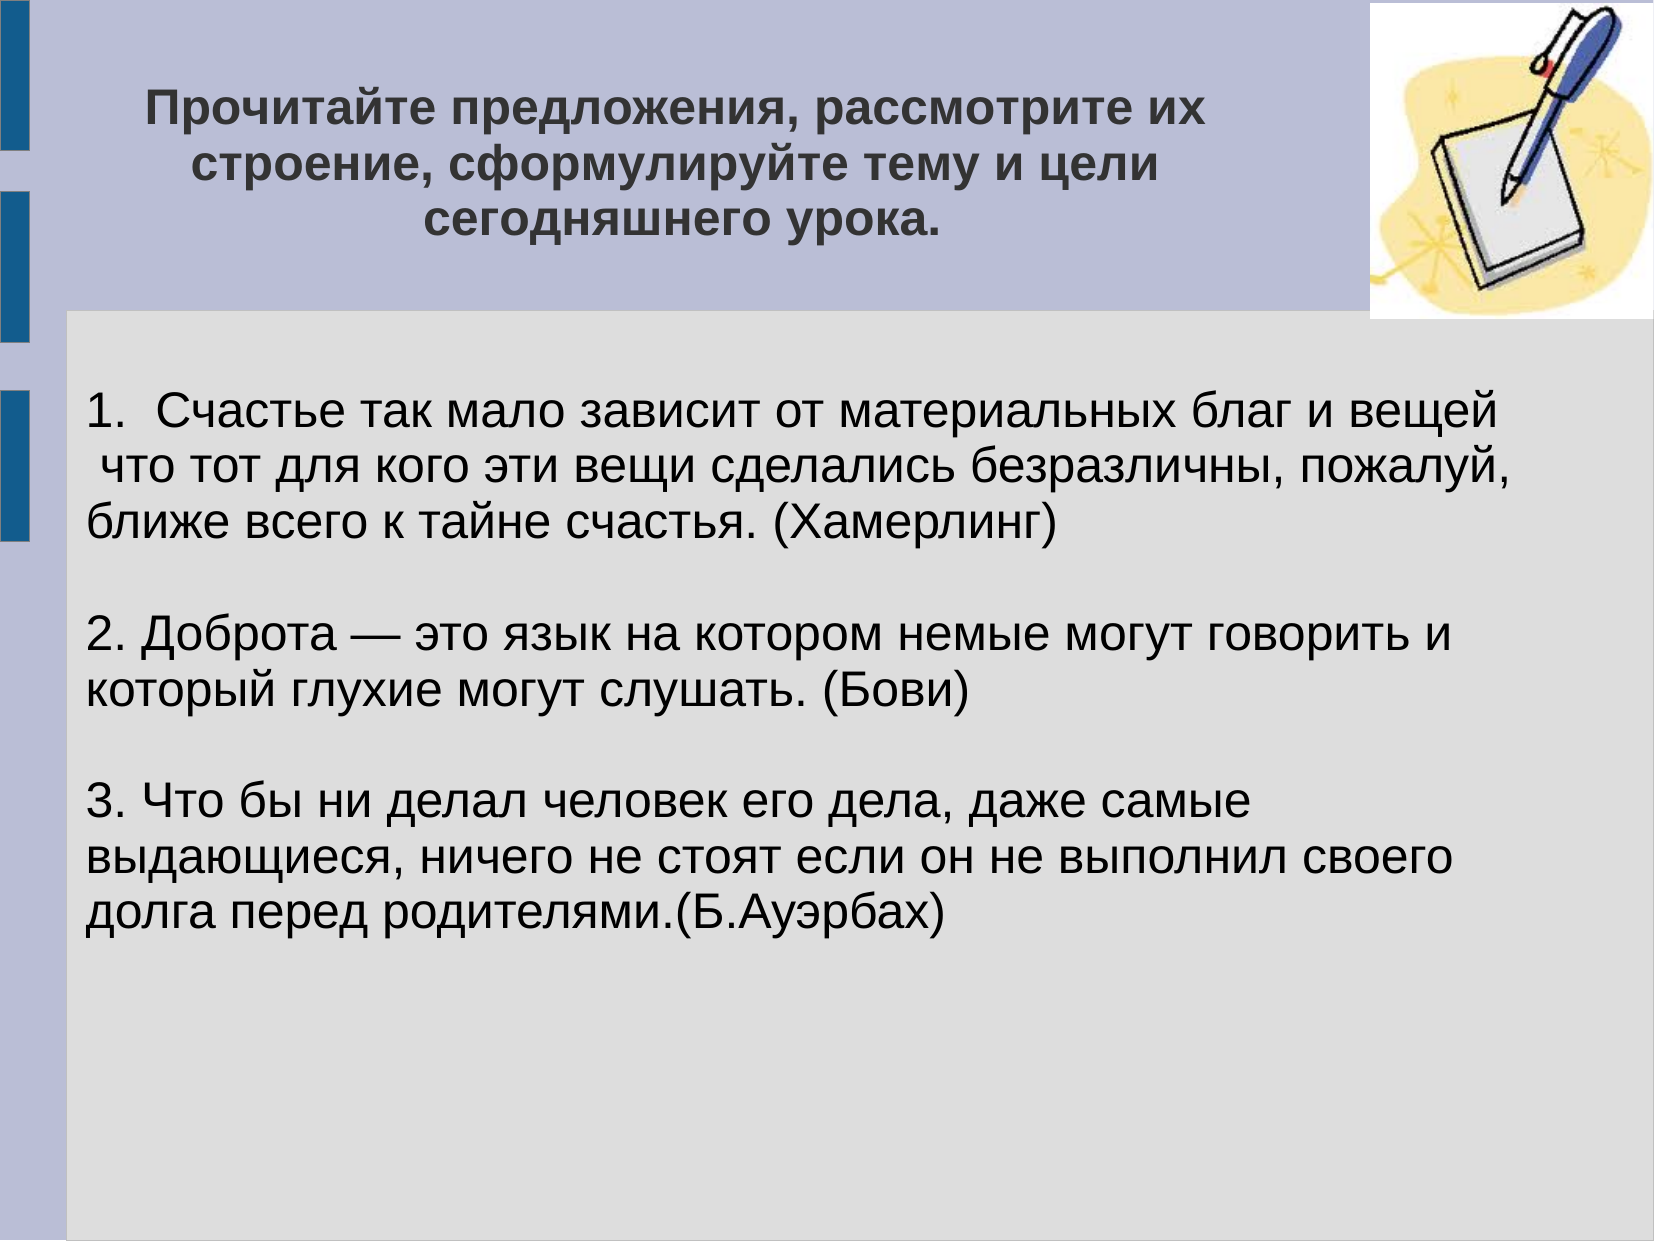

# Прочитайте предложения, рассмотрите их строение, сформулируйте тему и цели сегодняшнего урока.
1. Счастье так мало зависит от материальных благ и вещей
 что тот для кого эти вещи сделались безразличны, пожалуй, ближе всего к тайне счастья. (Хамерлинг)
2. Доброта — это язык на котором немые могут говорить и который глухие могут слушать. (Бови)
3. Что бы ни делал человек его дела, даже самые выдающиеся, ничего не стоят если он не выполнил своего долга перед родителями.(Б.Ауэрбах)